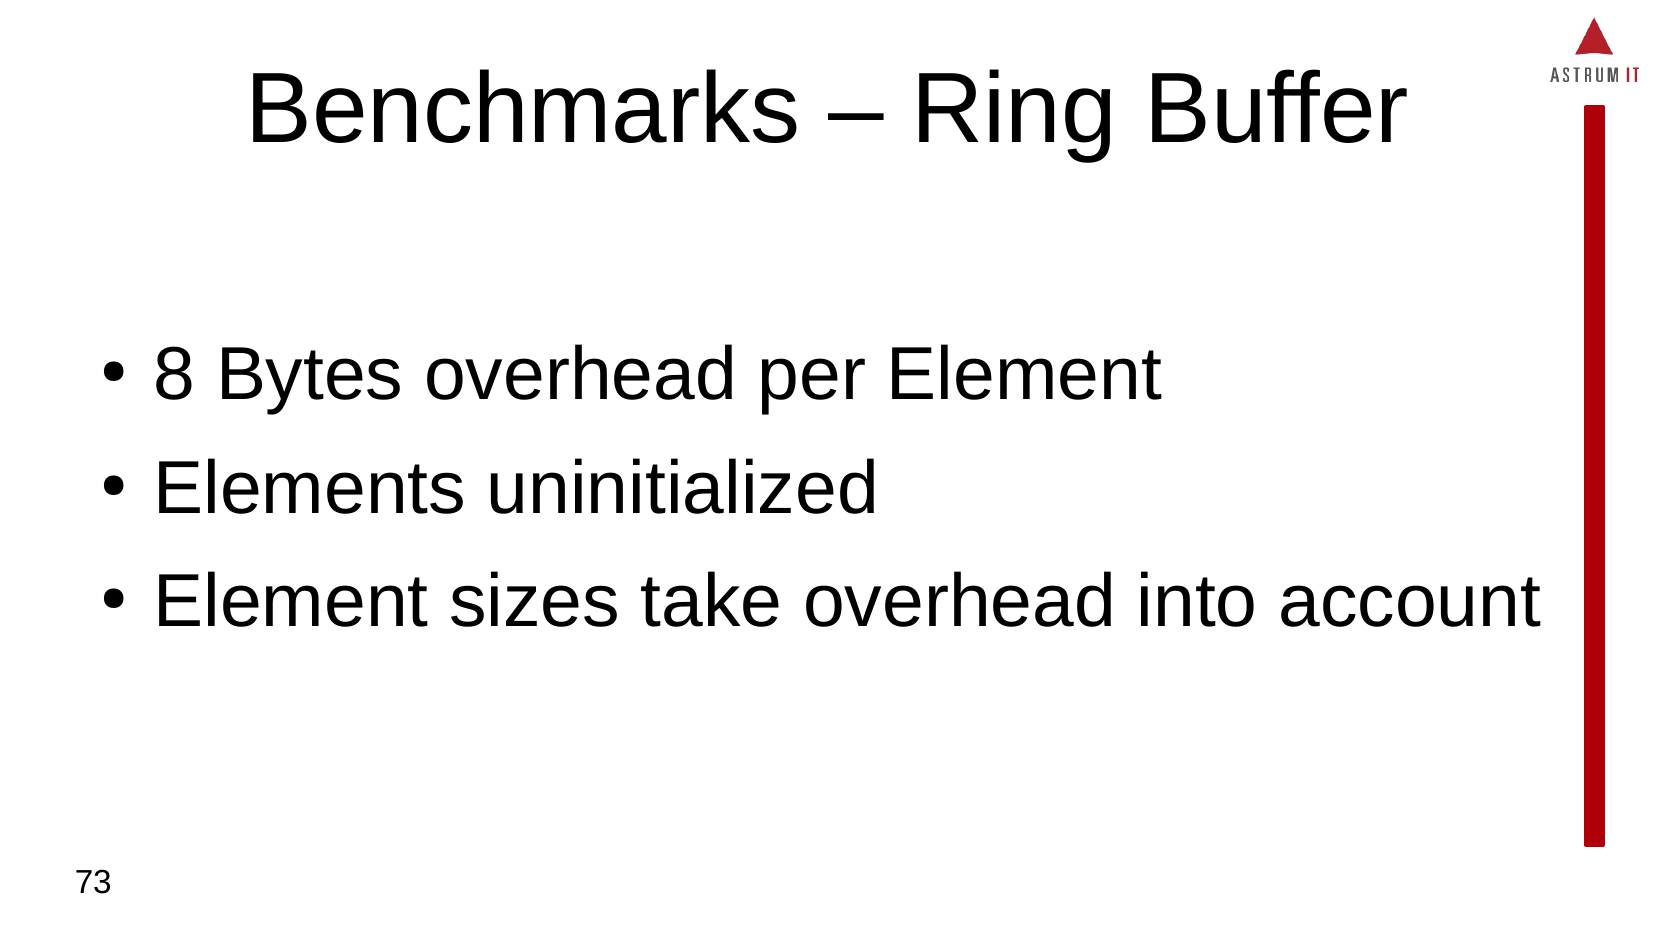

# Benchmarks – Ring Buffer
8 Bytes overhead per Element
Elements uninitialized
Element sizes take overhead into account